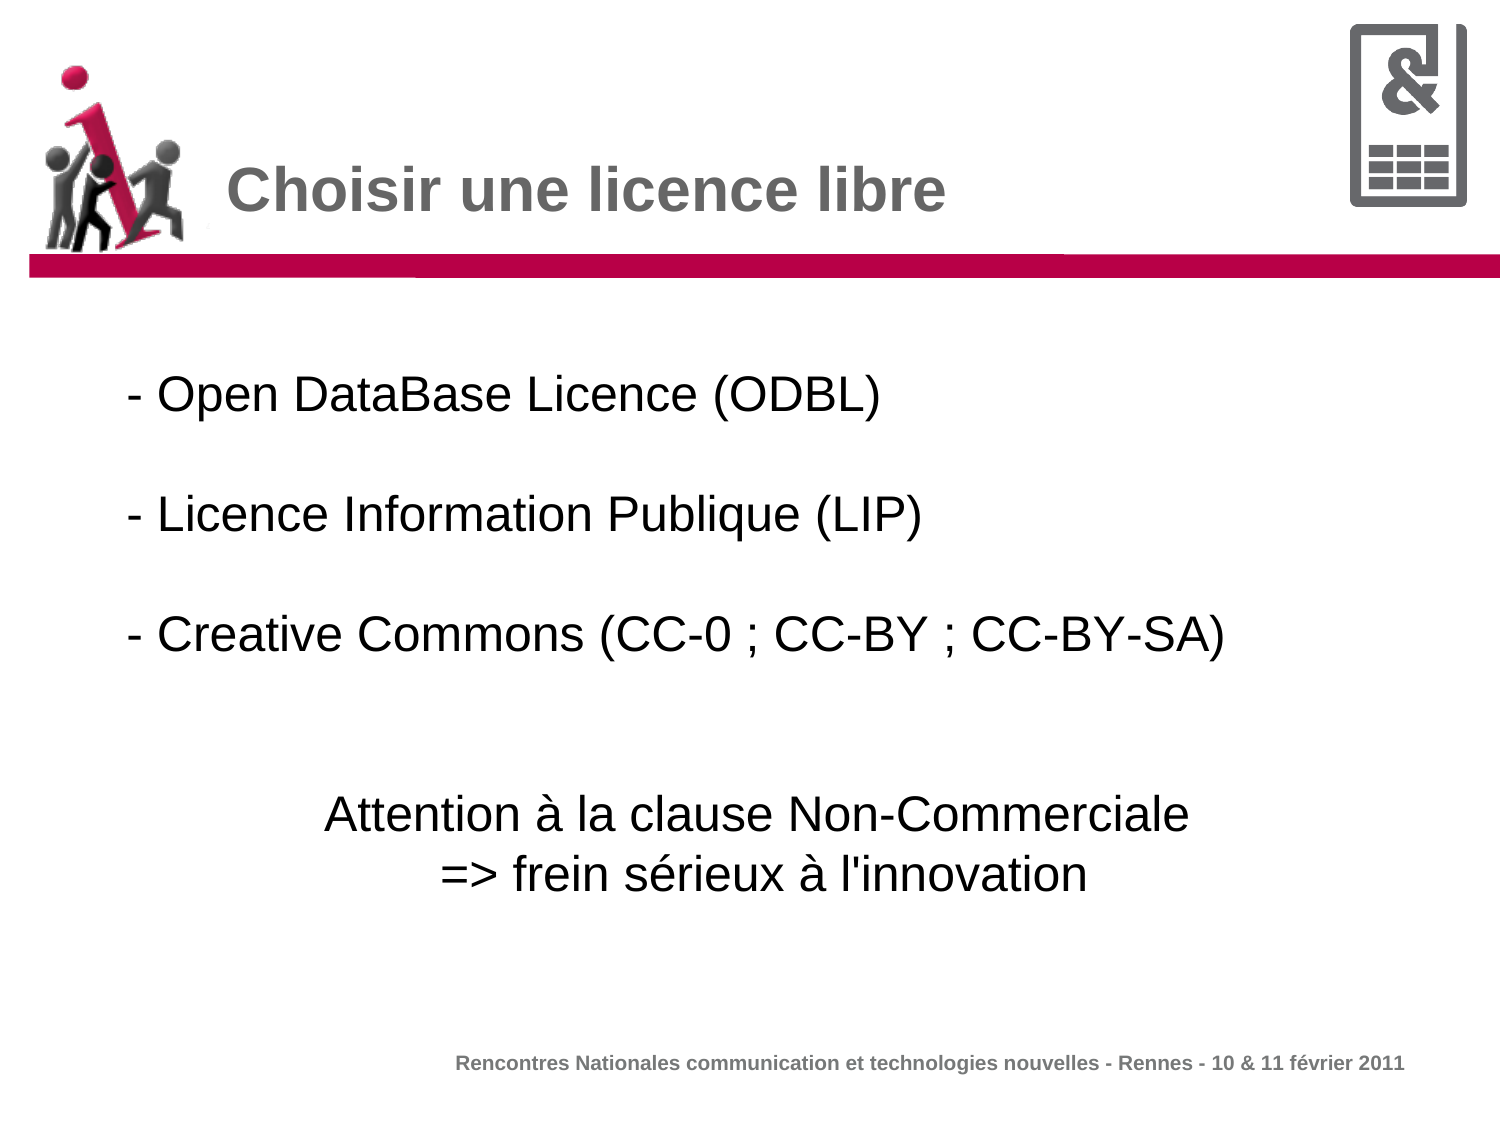

Choisir une licence libre
 - Open DataBase Licence (ODBL)
 - Licence Information Publique (LIP)
 - Creative Commons (CC-0 ; CC-BY ; CC-BY-SA)
Attention à la clause Non-Commerciale
 => frein sérieux à l'innovation